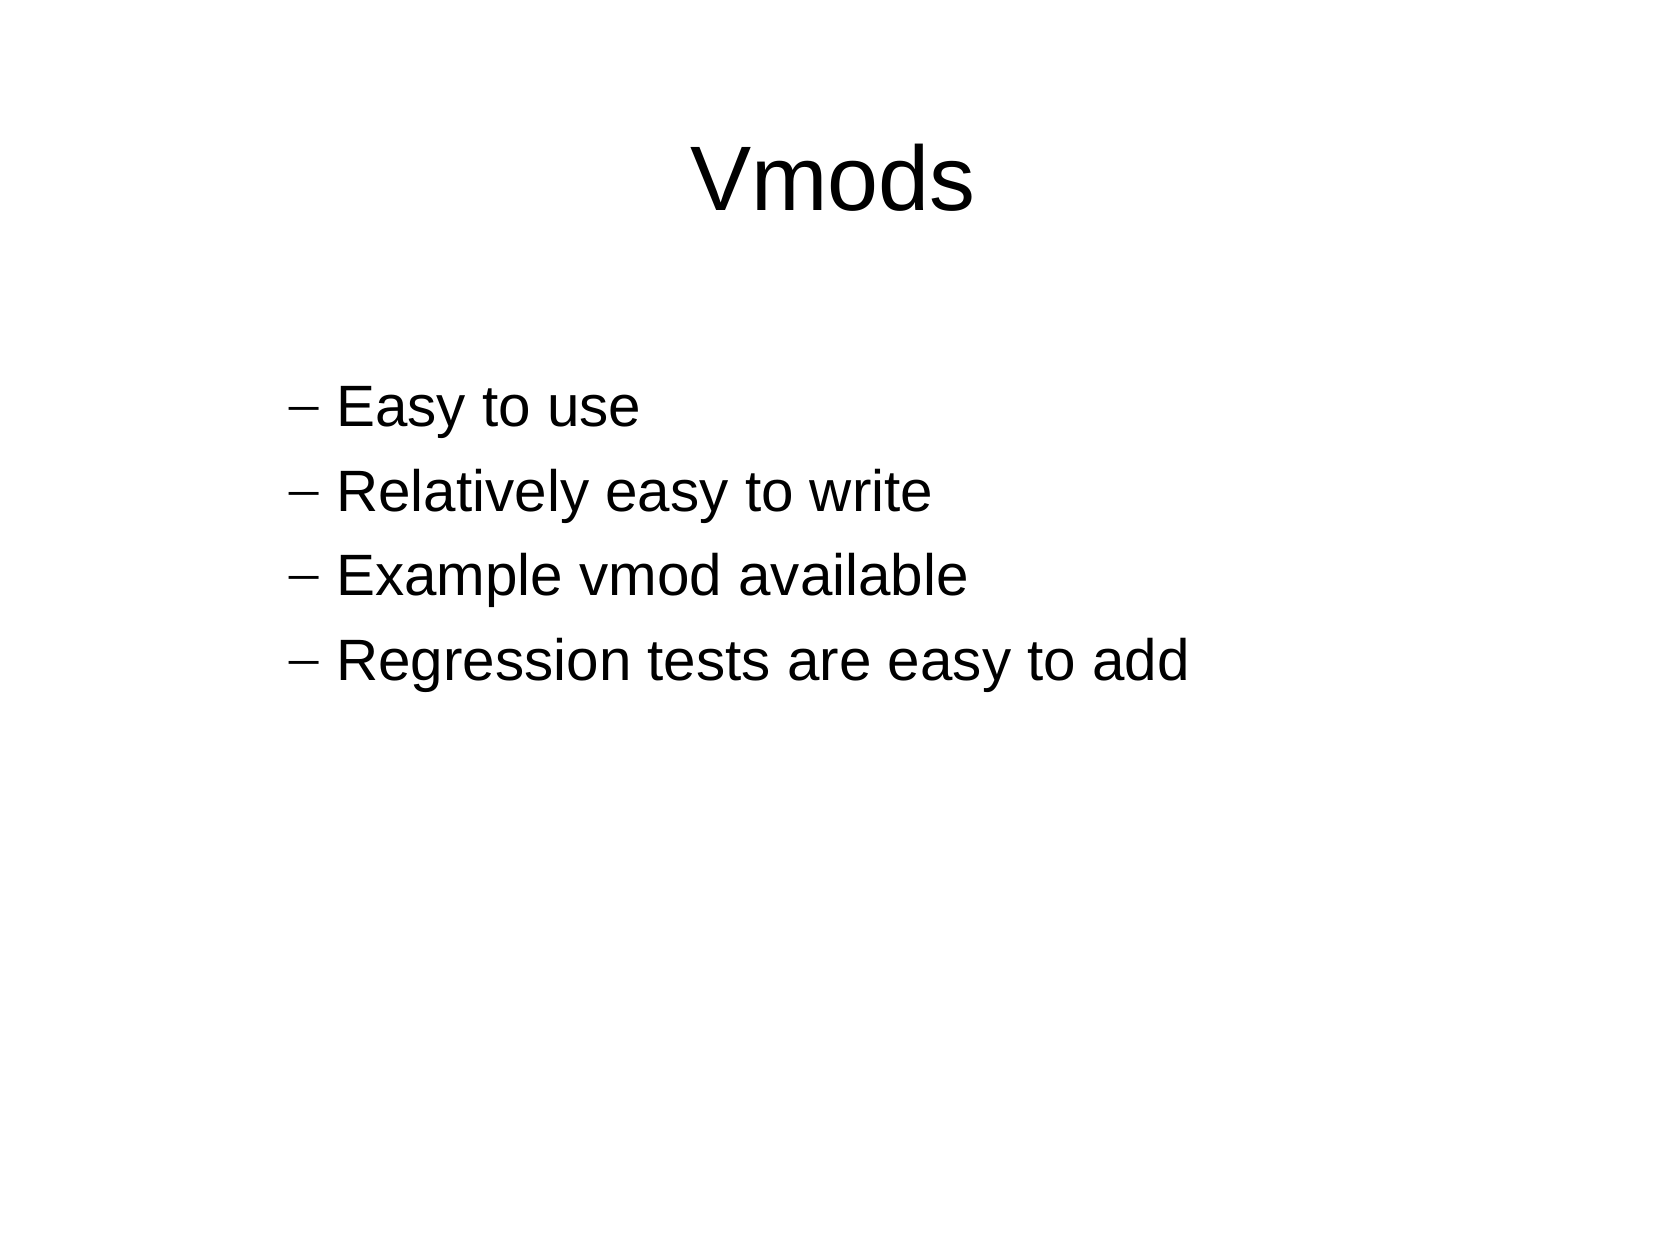

# Vmods
Easy to use
Relatively easy to write
Example vmod available
Regression tests are easy to add